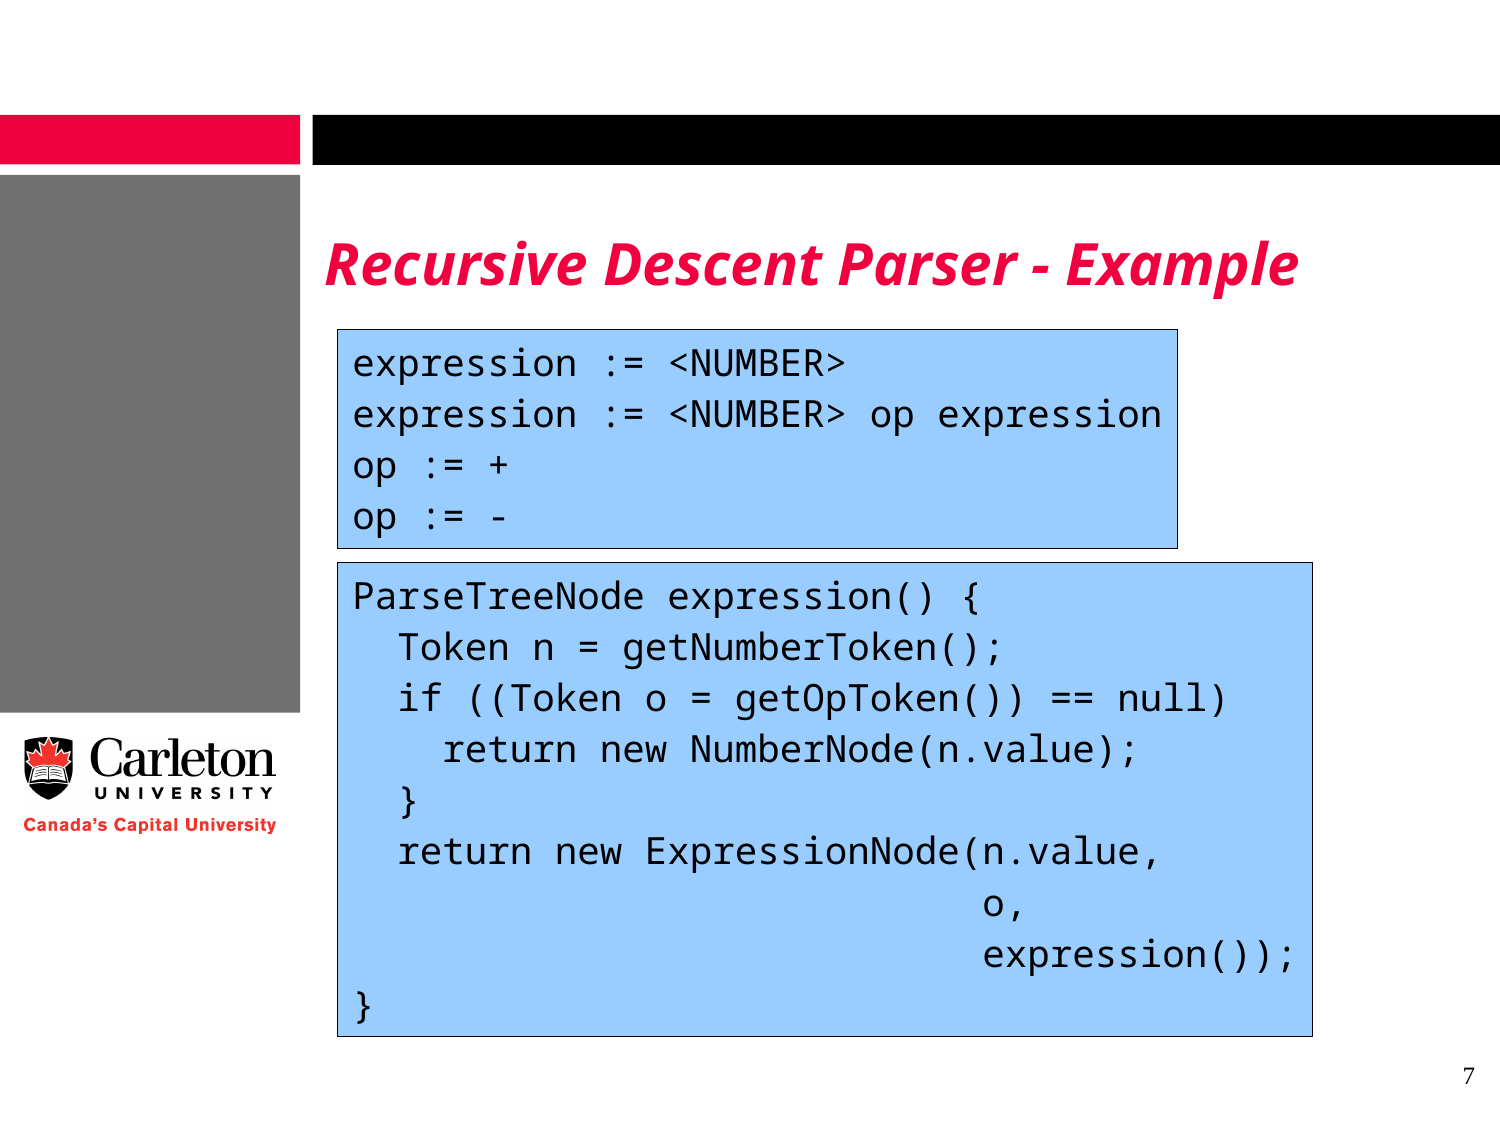

# Recursive Descent Parser - Example
expression := <NUMBER>
expression := <NUMBER> op expression
op := +
op := -
ParseTreeNode expression() {
 Token n = getNumberToken();
 if ((Token o = getOpToken()) == null)
 return new NumberNode(n.value);
 }
 return new ExpressionNode(n.value,
 o,
 expression());
}
7